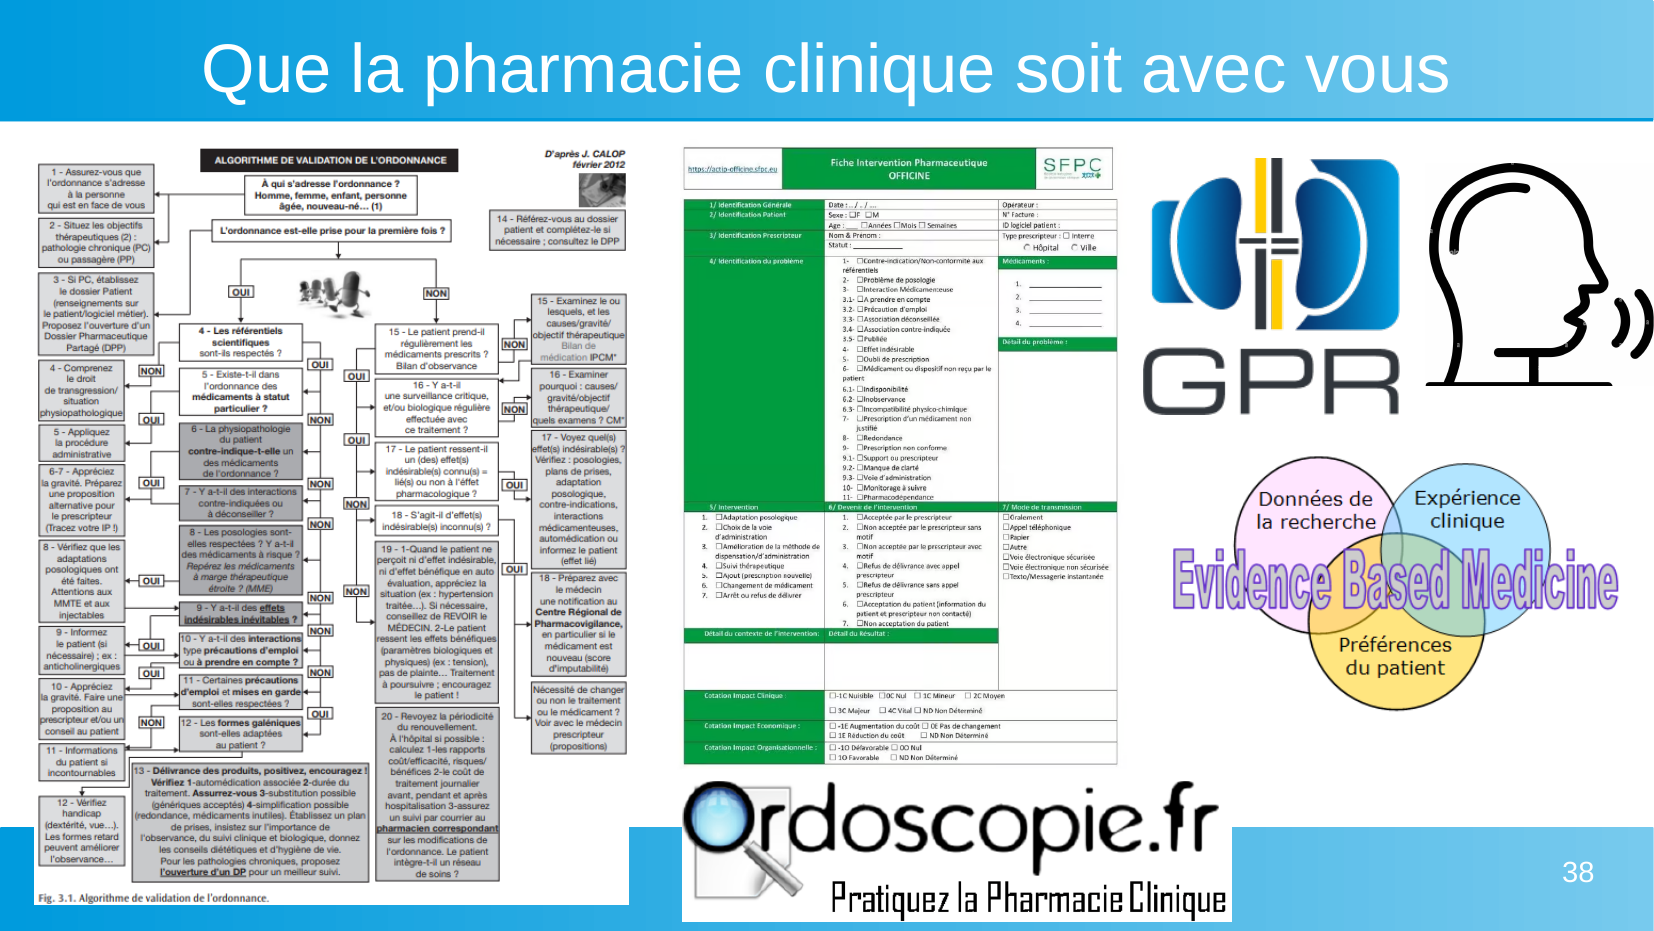

# Que la pharmacie clinique soit avec vous
38